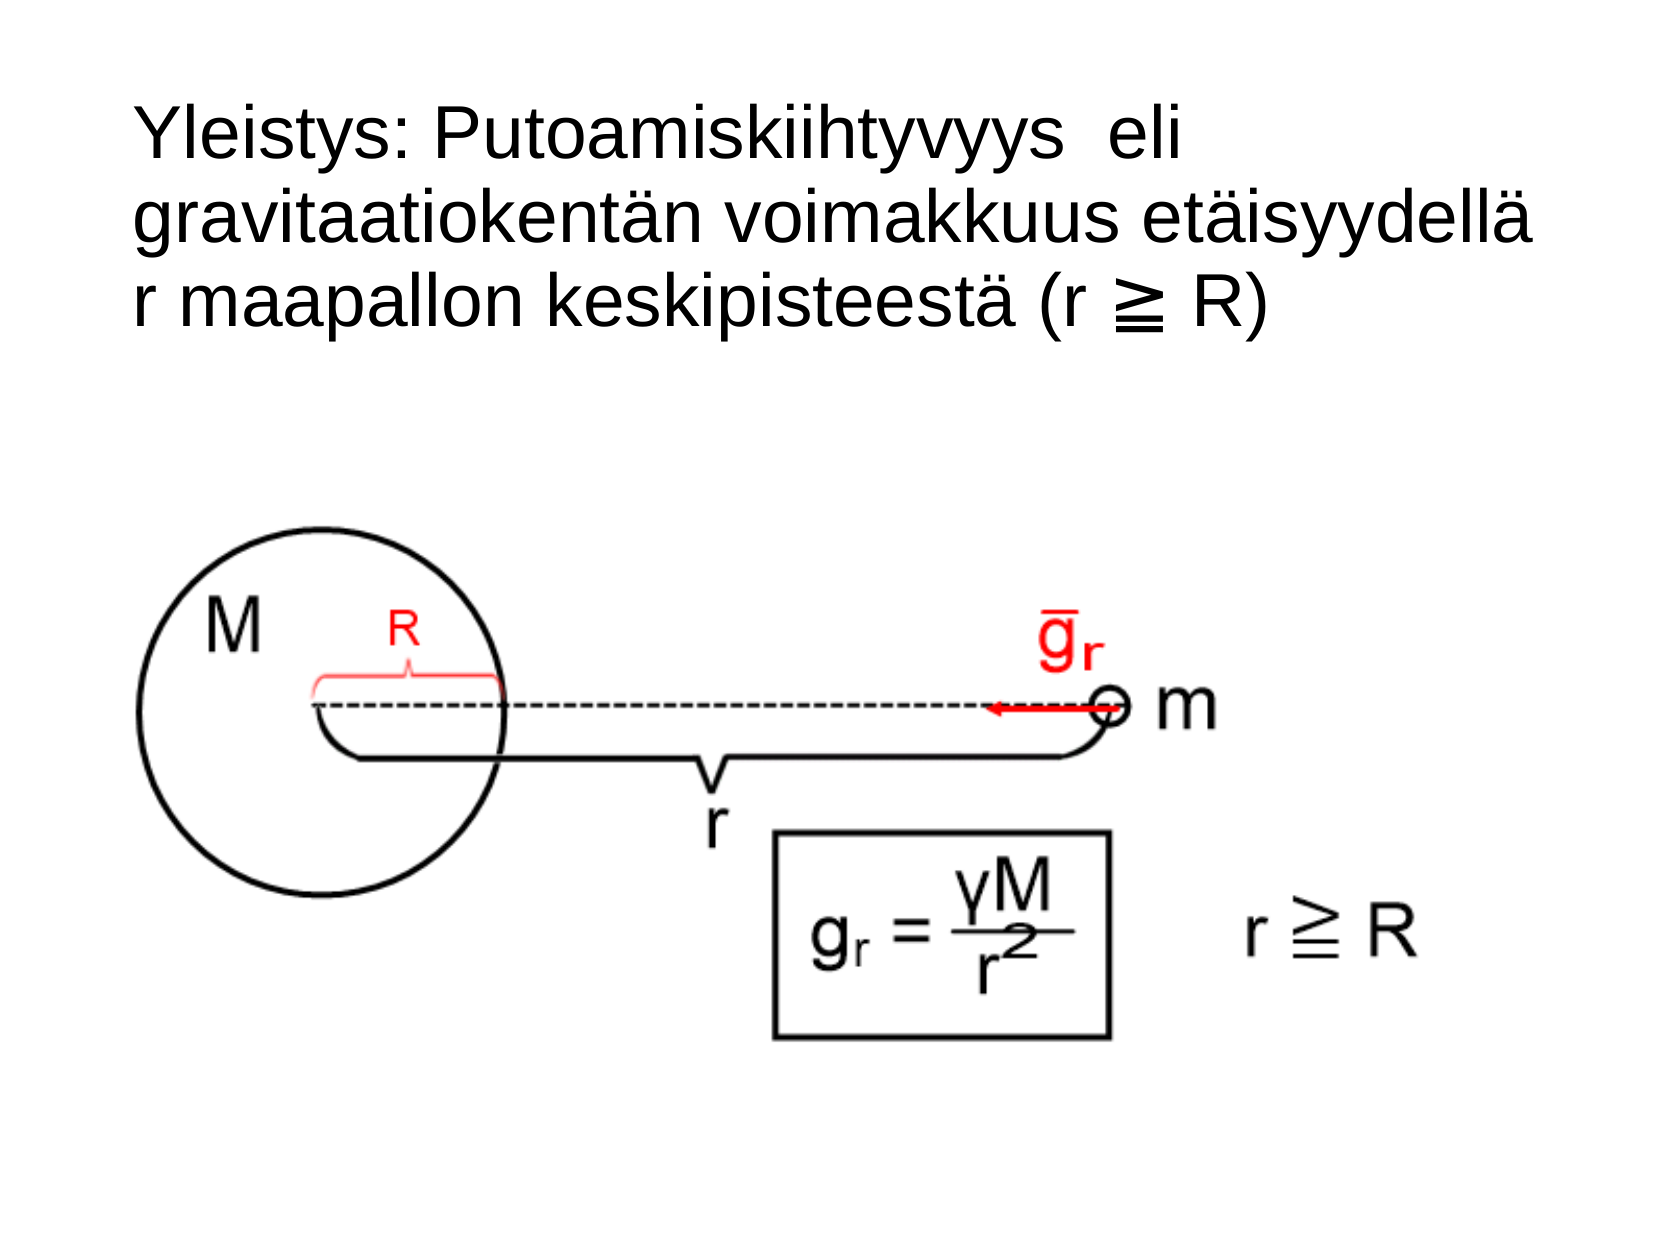

Yleistys: Putoamiskiihtyvyys eli gravitaatiokentän voimakkuus etäisyydellä r maapallon keskipisteestä (r ≧ R)